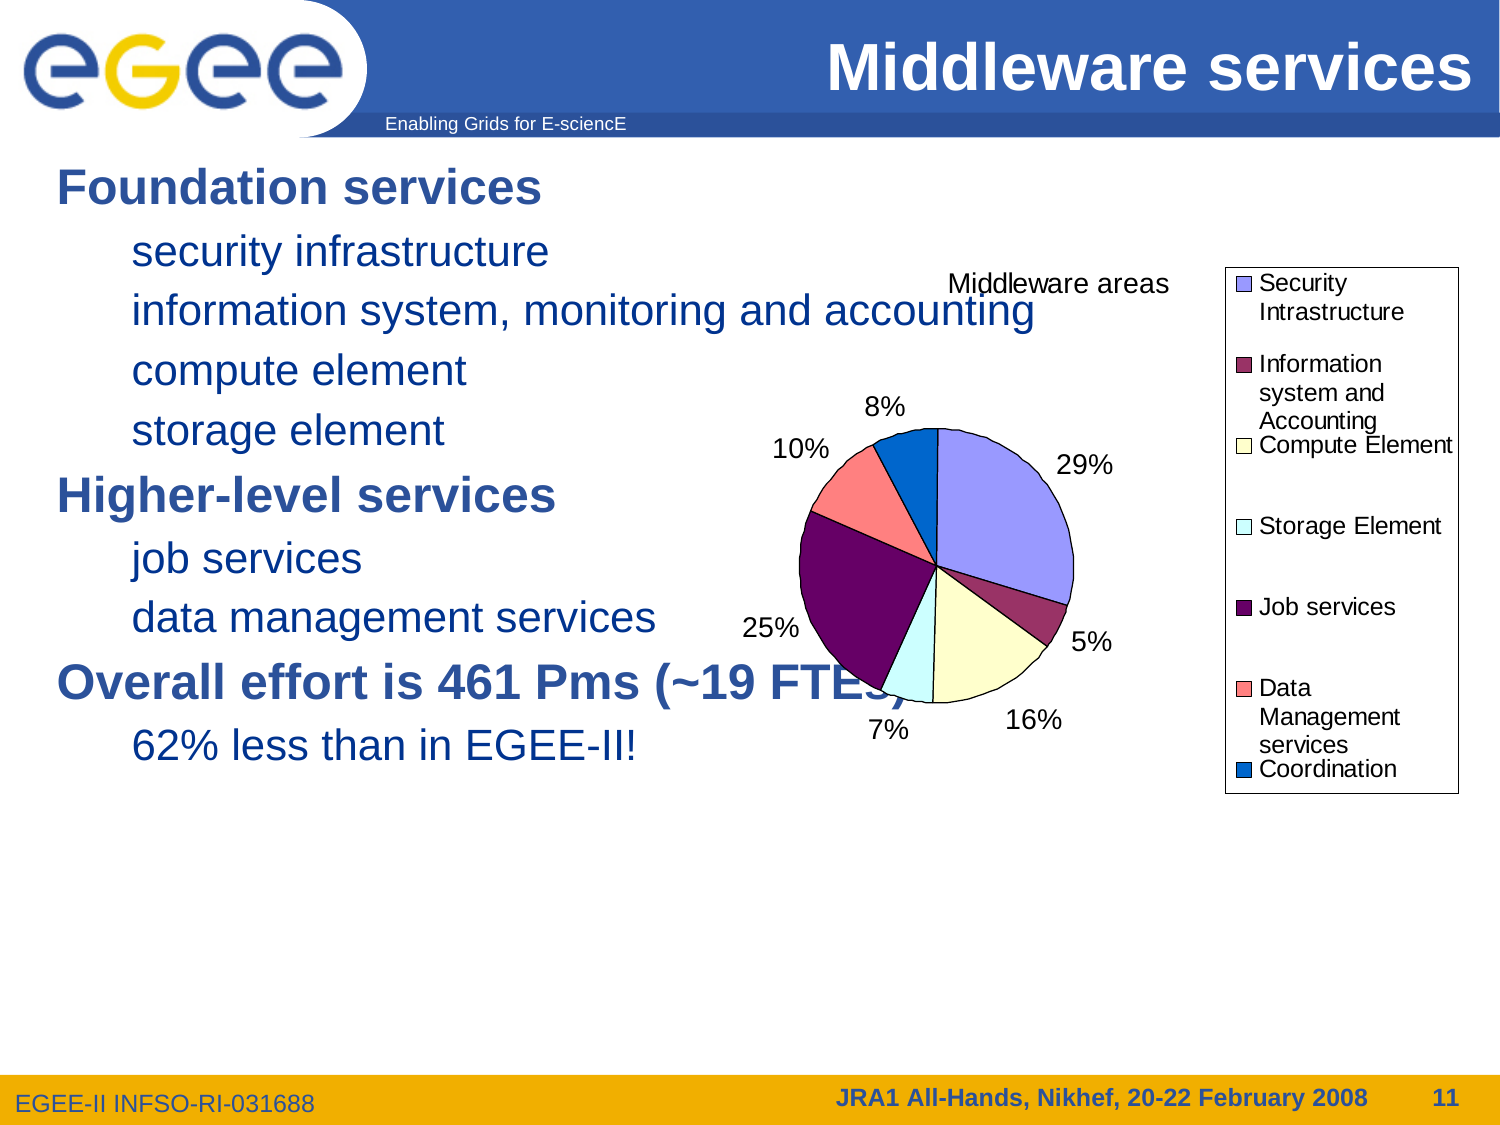

# Middleware services
Foundation services
security infrastructure
information system, monitoring and accounting
compute element
storage element
Higher-level services
job services
data management services
Overall effort is 461 Pms (~19 FTEs)
62% less than in EGEE-II!
JRA1 All-Hands, Nikhef, 20-22 February 2008
11